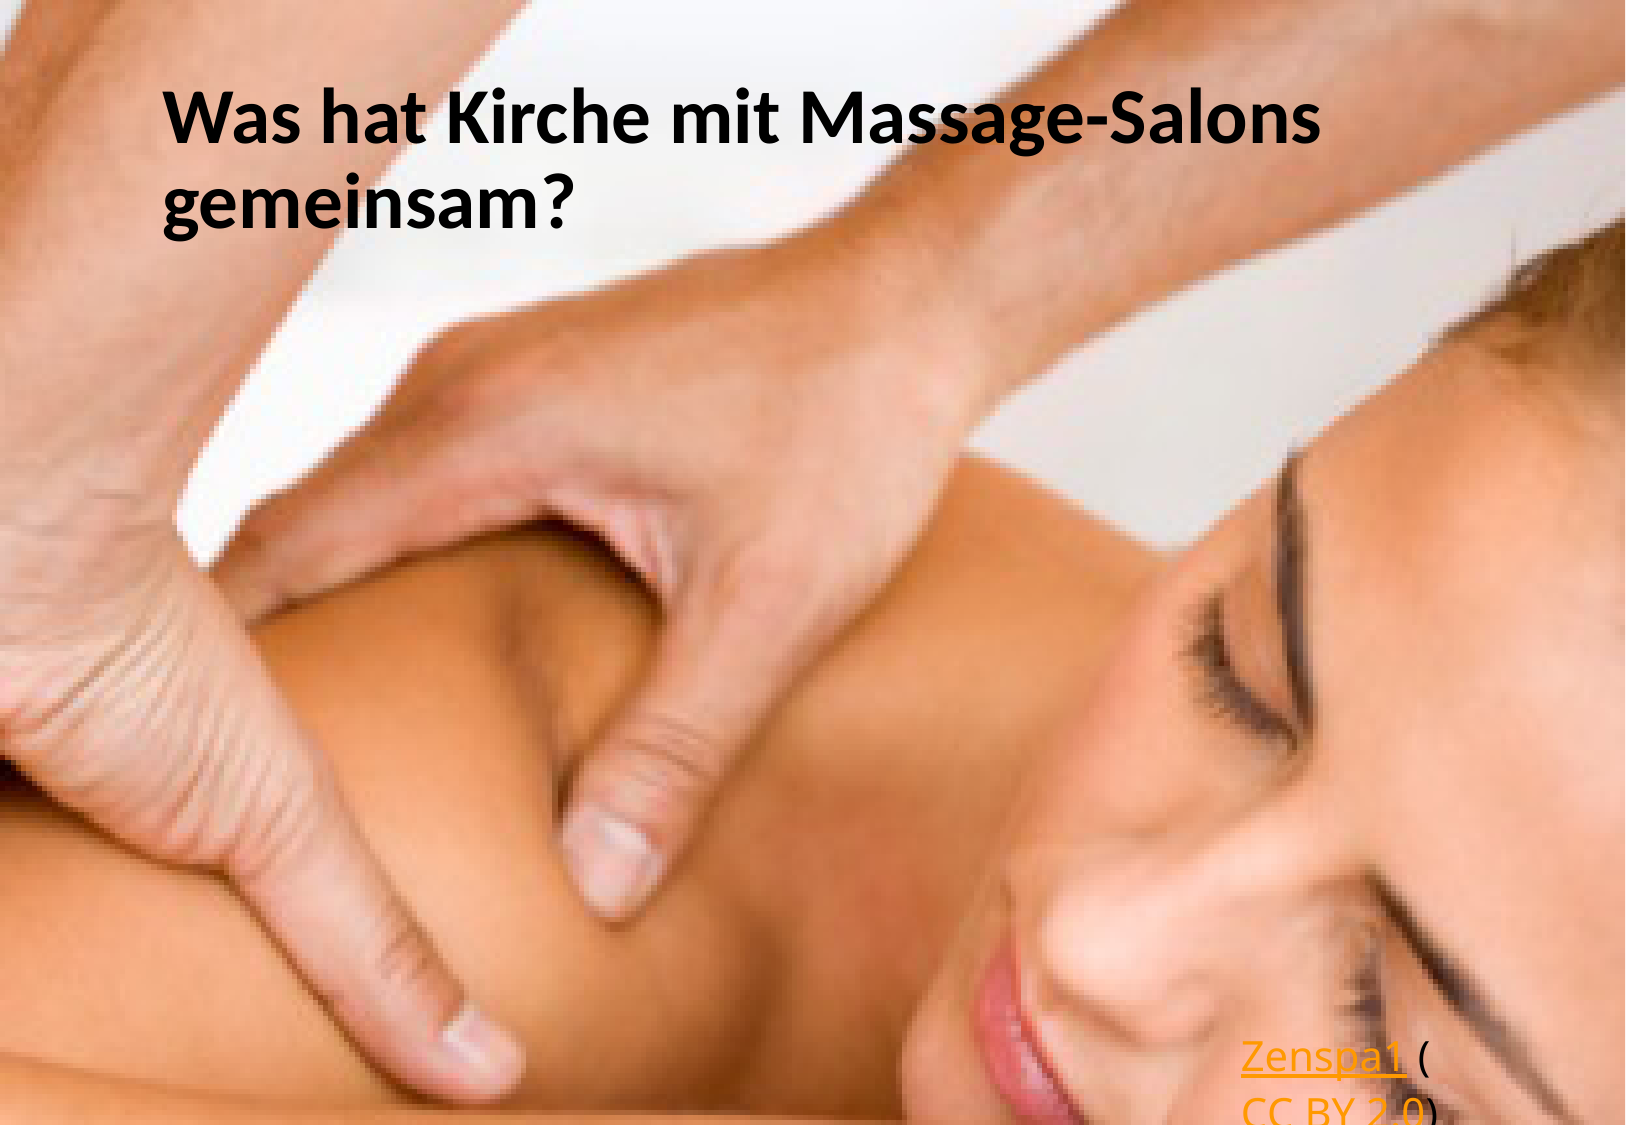

# Was hat Kirche mit Massage-Salons gemeinsam?
Zenspa1 (CC BY 2.0)